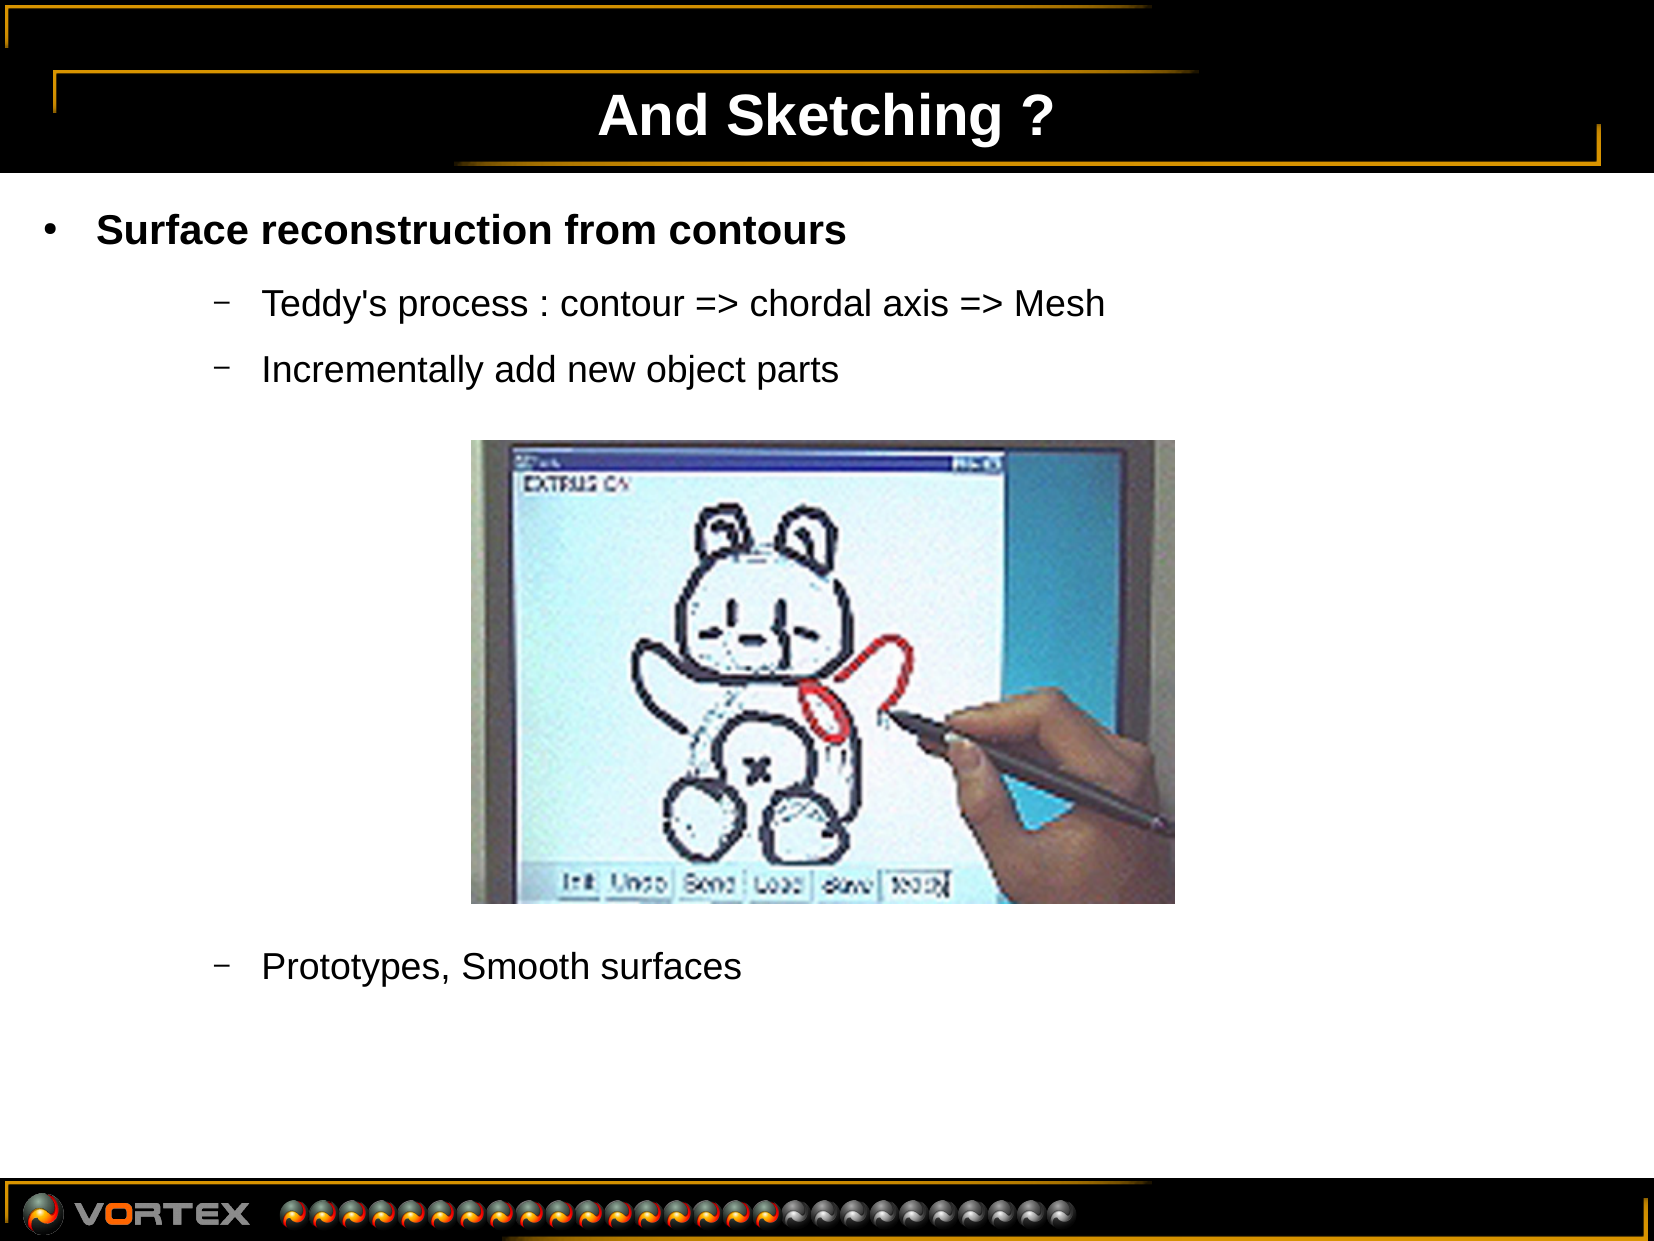

# And Sketching ?
Surface reconstruction from contours
Teddy's process : contour => chordal axis => Mesh
Incrementally add new object parts
Prototypes, Smooth surfaces